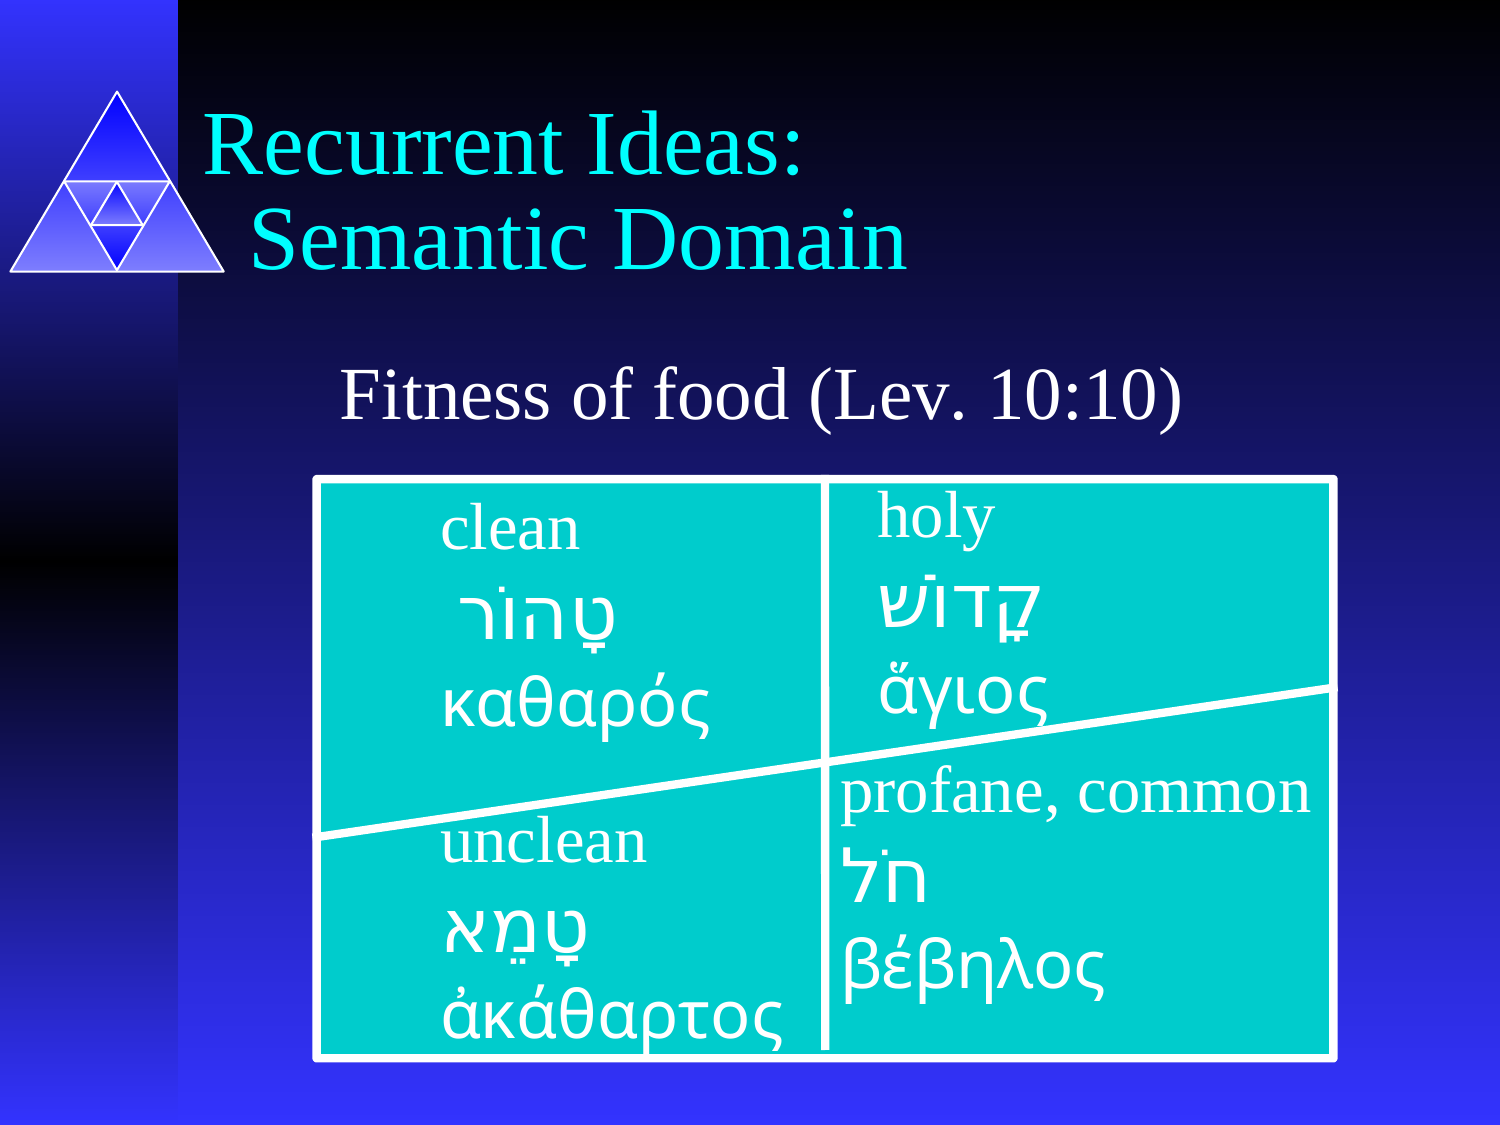

# Recurrent Ideas: Semantic Domain
Fitness of food (Lev. 10:10)
holy
קָדוֹשׁ
ἅγιος
clean
 טָהוֹר
καθαρός
profane, common
חֹל
βέβηλος
unclean
טָמֵא
ἀκάθαρτος